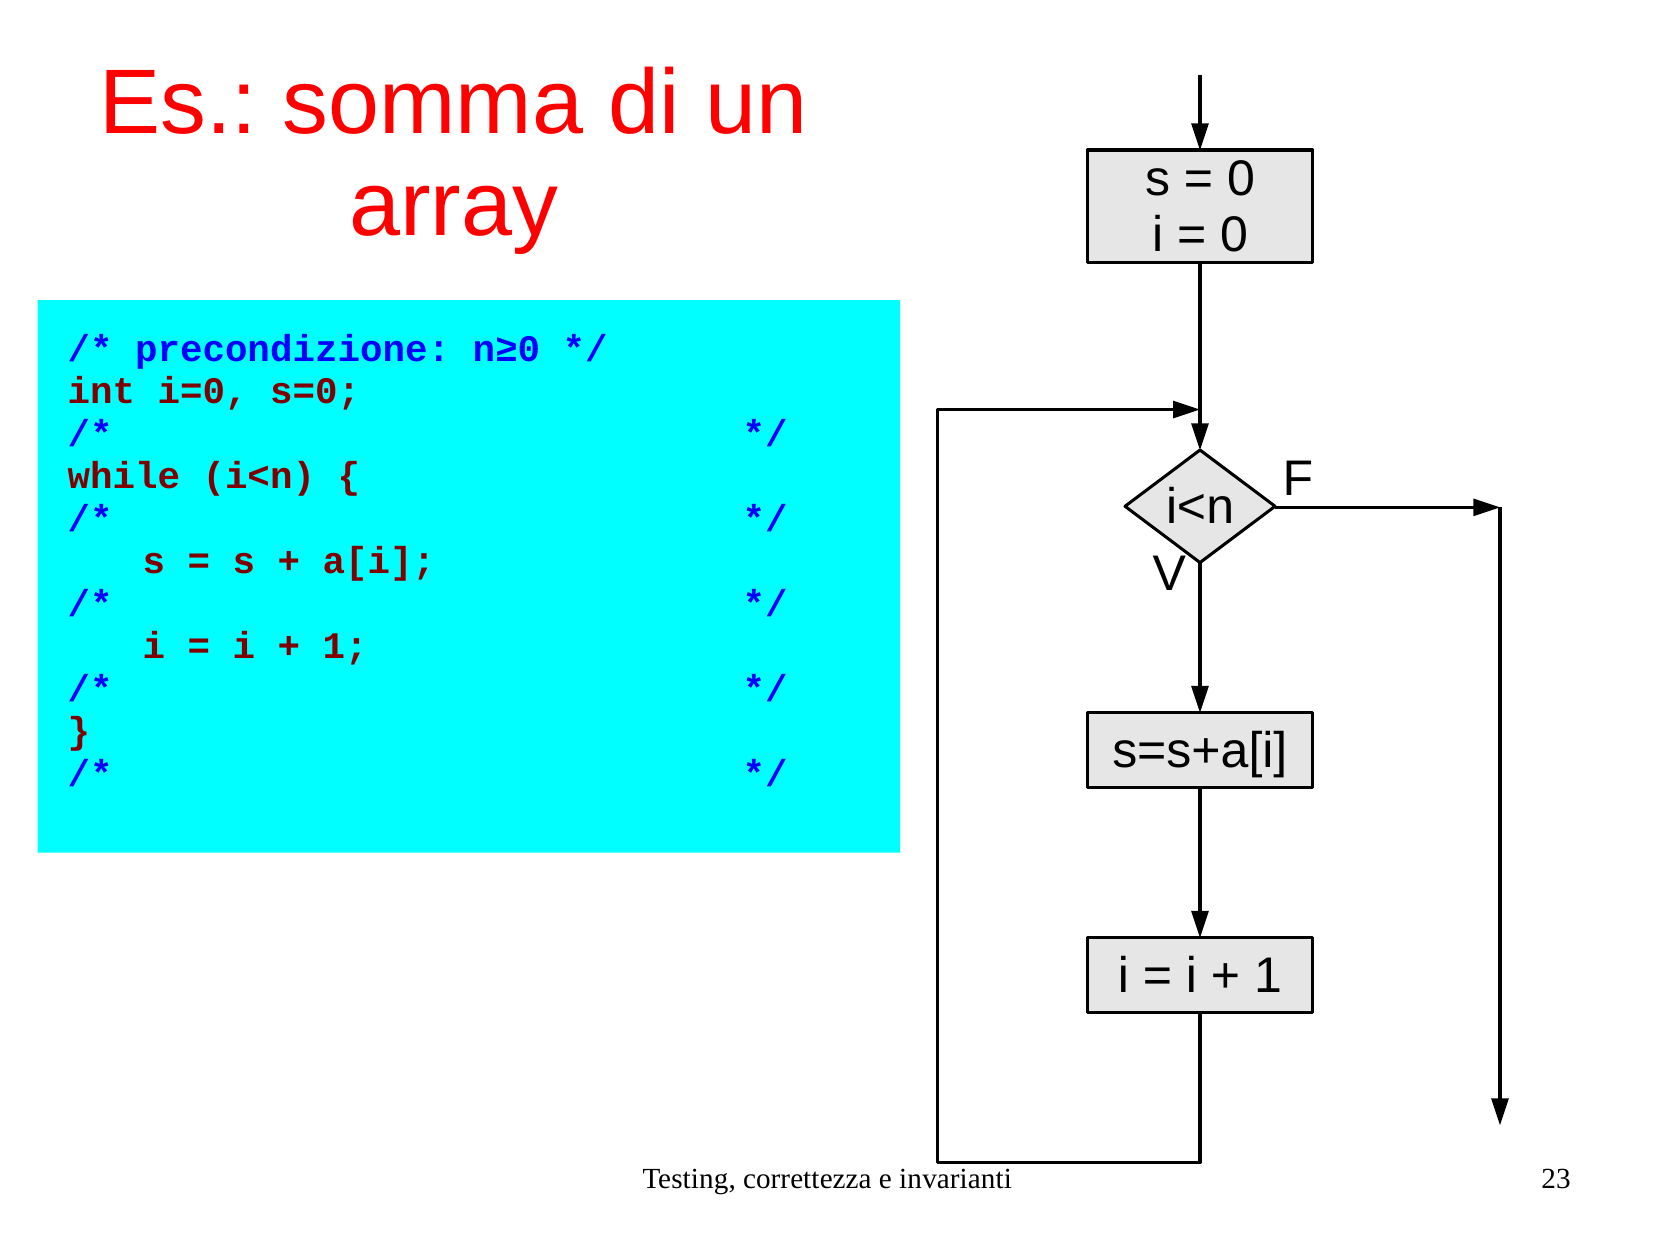

# Es.: somma di un array
s = 0
i = 0
/* precondizione: n≥0 */
int i=0, s=0;
/* 									*/
while (i<n) {
/* 									*/
	s = s + a[i];
/*									*/
	i = i + 1;
/*									*/
}
/*									*/
i<n
F
V
s=s+a[i]
i = i + 1
Testing, correttezza e invarianti
23